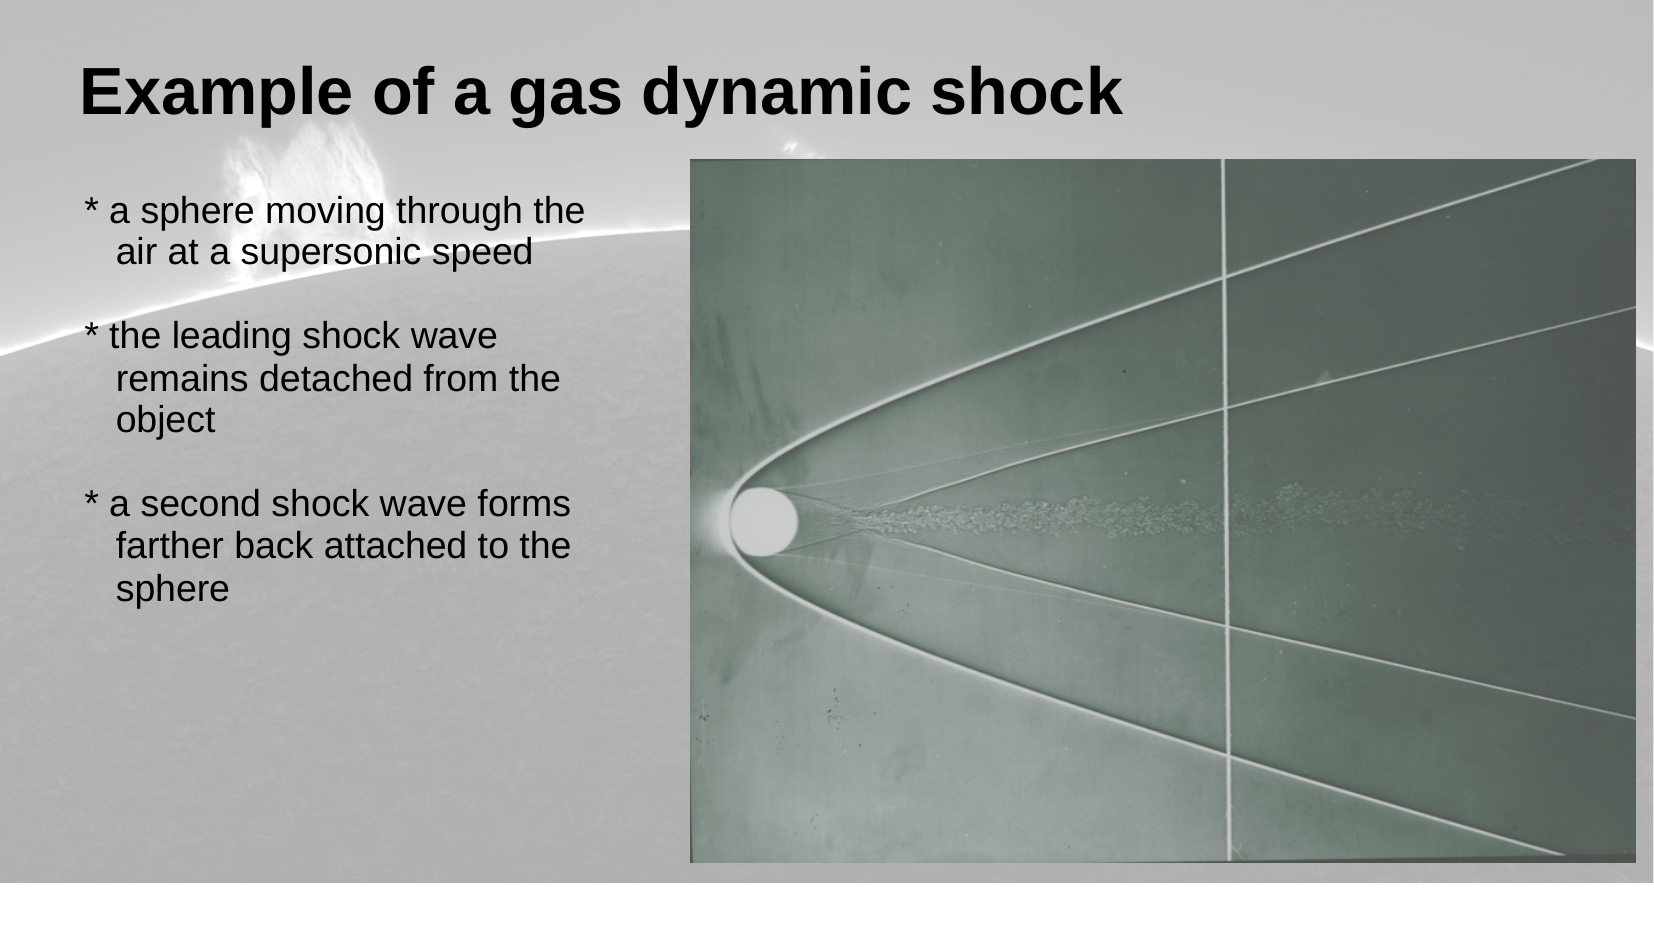

Example of a gas dynamic shock
* a sphere moving through the
 air at a supersonic speed
* the leading shock wave
 remains detached from the
 object
* a second shock wave forms
 farther back attached to the
 sphere